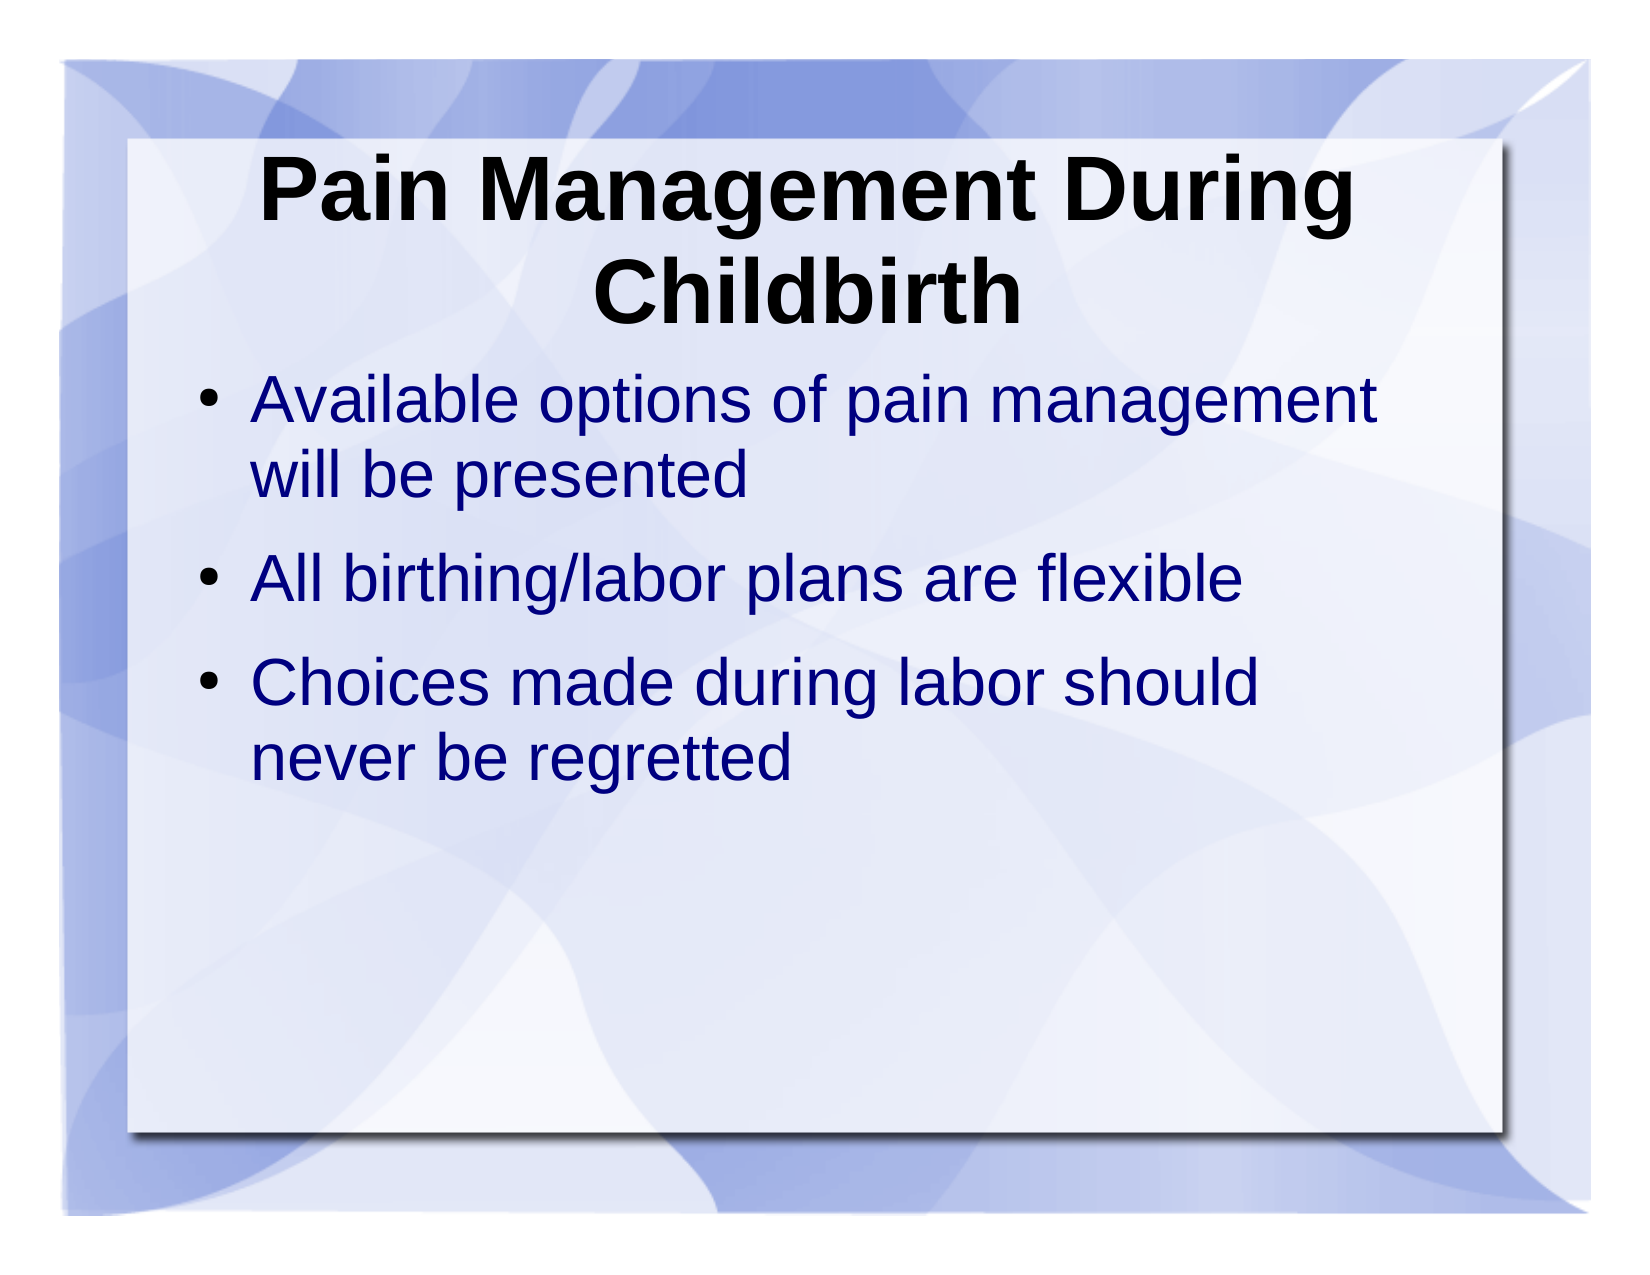

# Pain Management During Childbirth
Available options of pain management will be presented
All birthing/labor plans are flexible
Choices made during labor should never be regretted